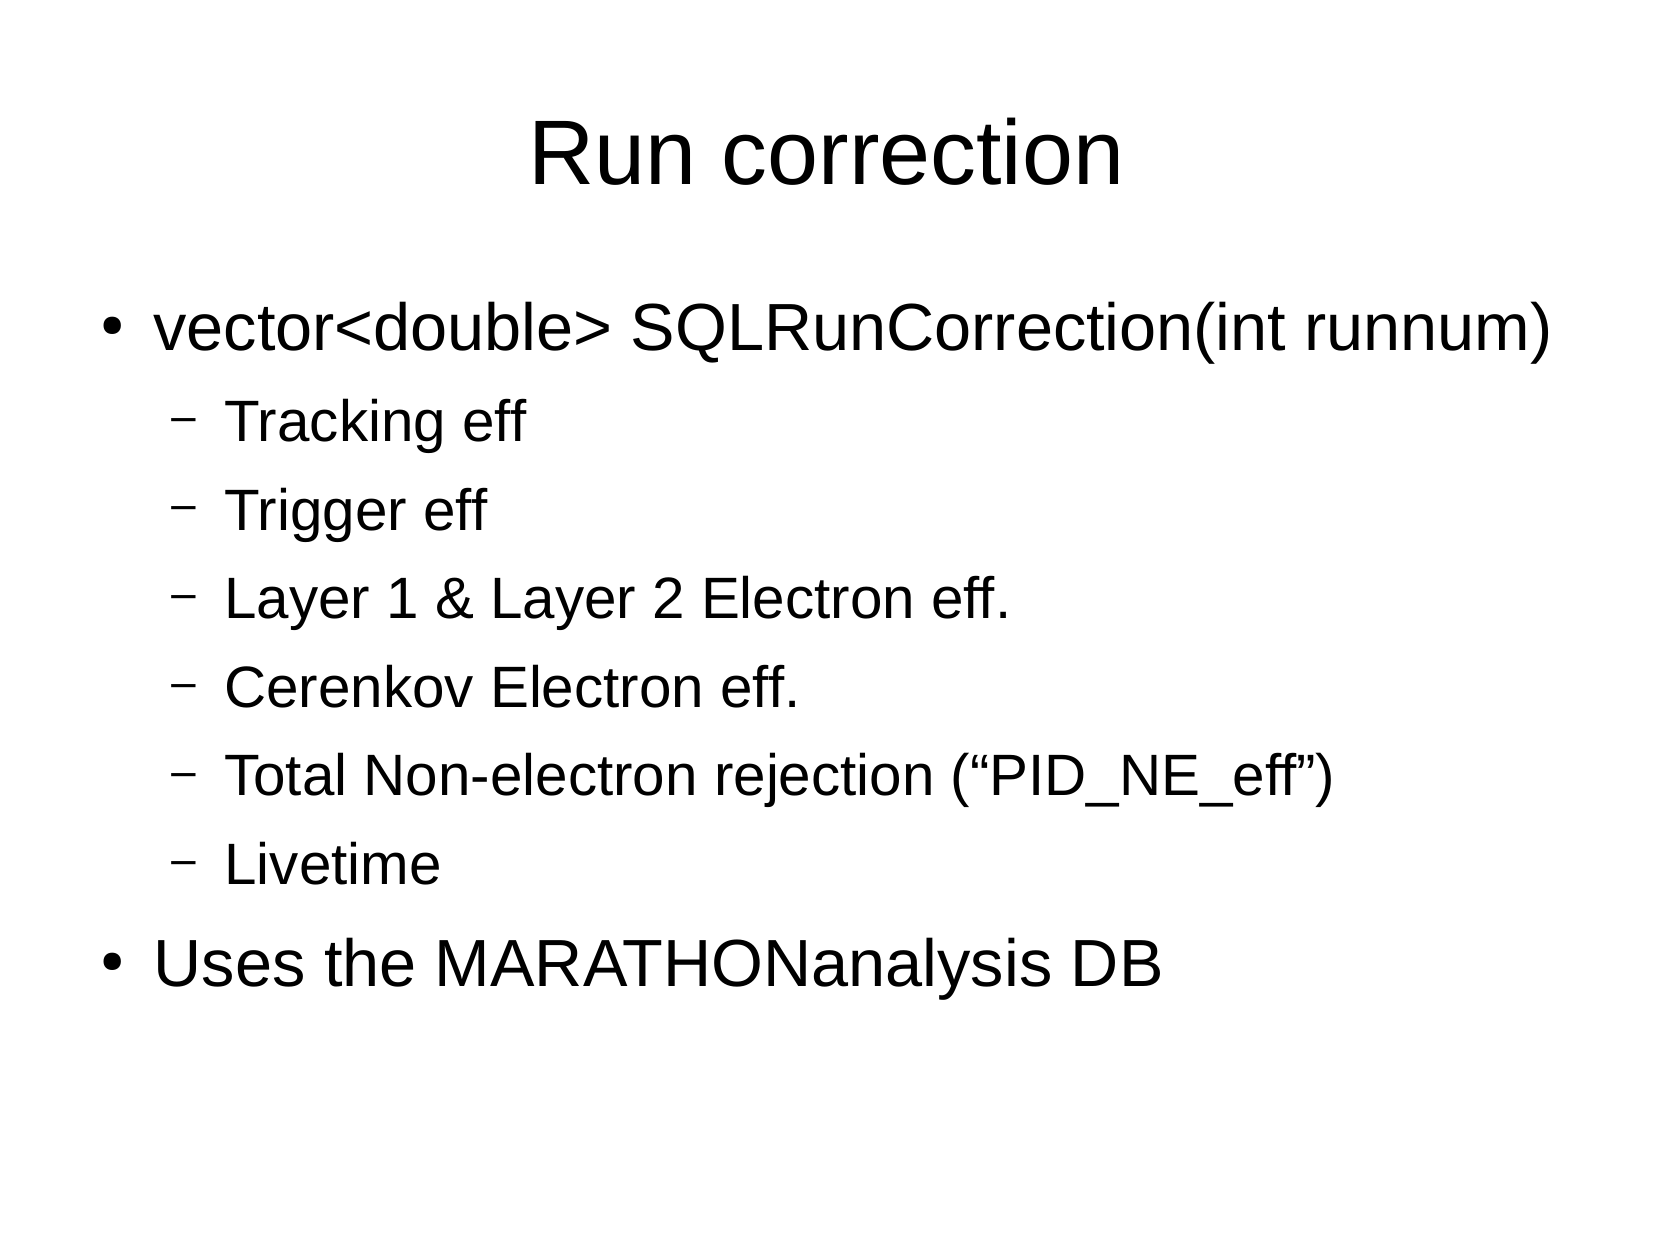

# Run correction
vector<double> SQLRunCorrection(int runnum)
Tracking eff
Trigger eff
Layer 1 & Layer 2 Electron eff.
Cerenkov Electron eff.
Total Non-electron rejection (“PID_NE_eff”)
Livetime
Uses the MARATHONanalysis DB